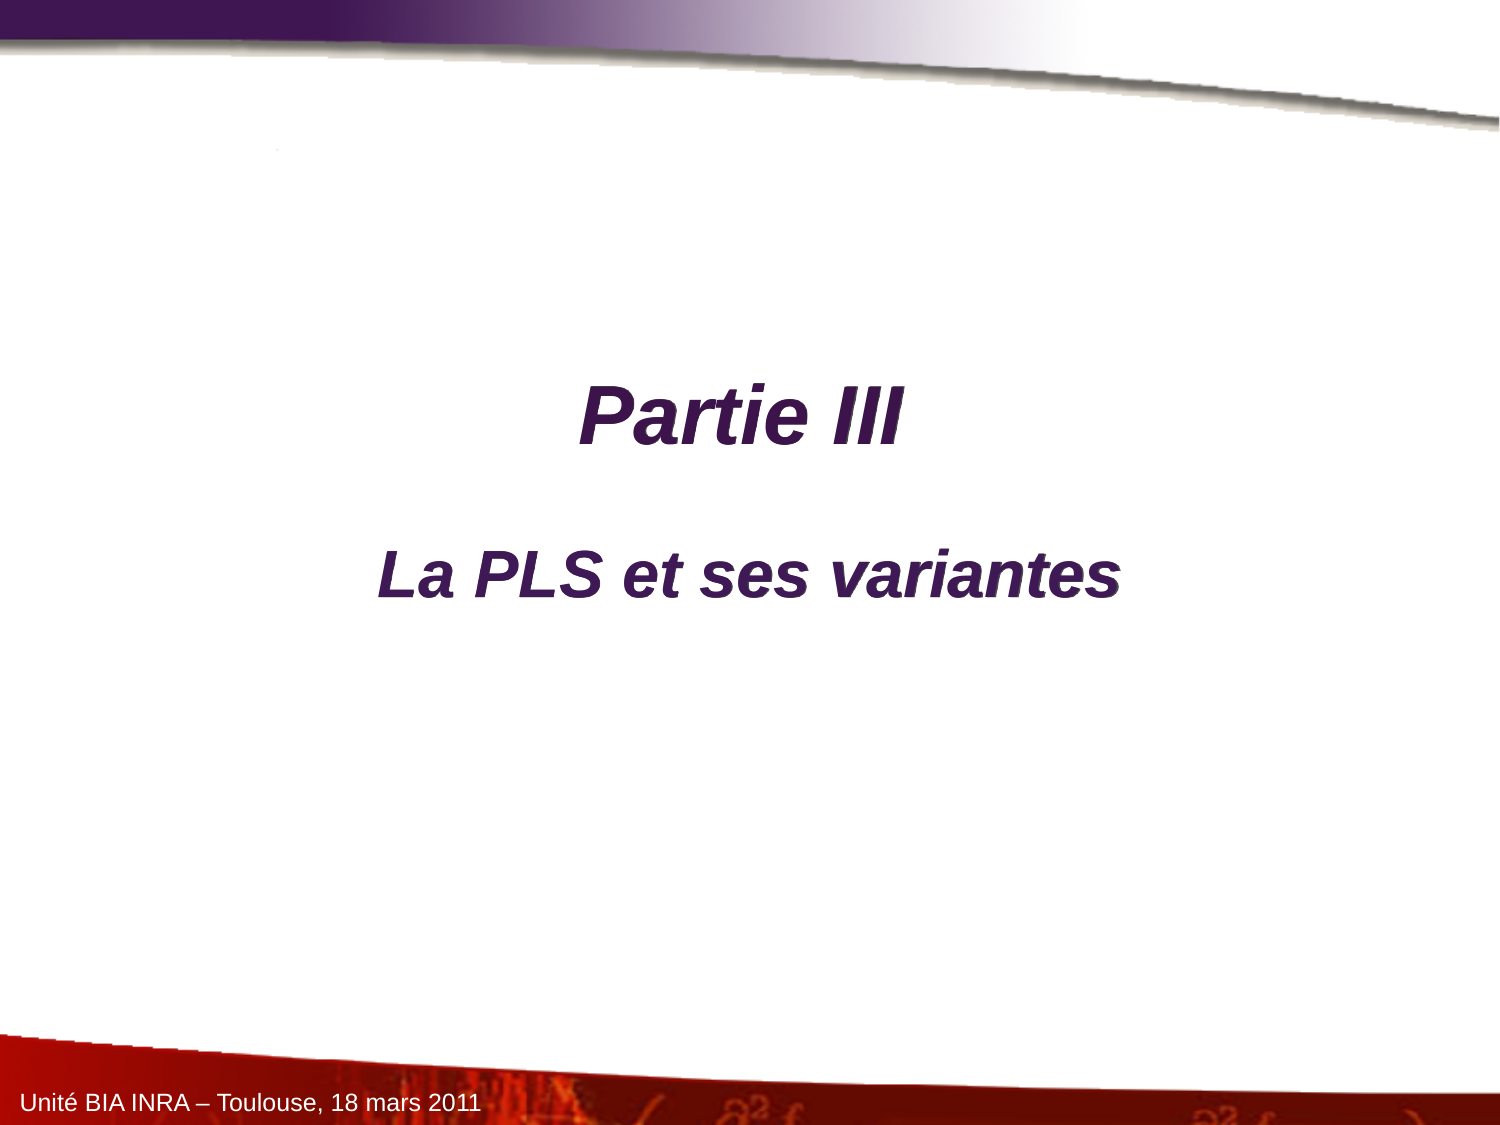

# Partie III La PLS et ses variantes